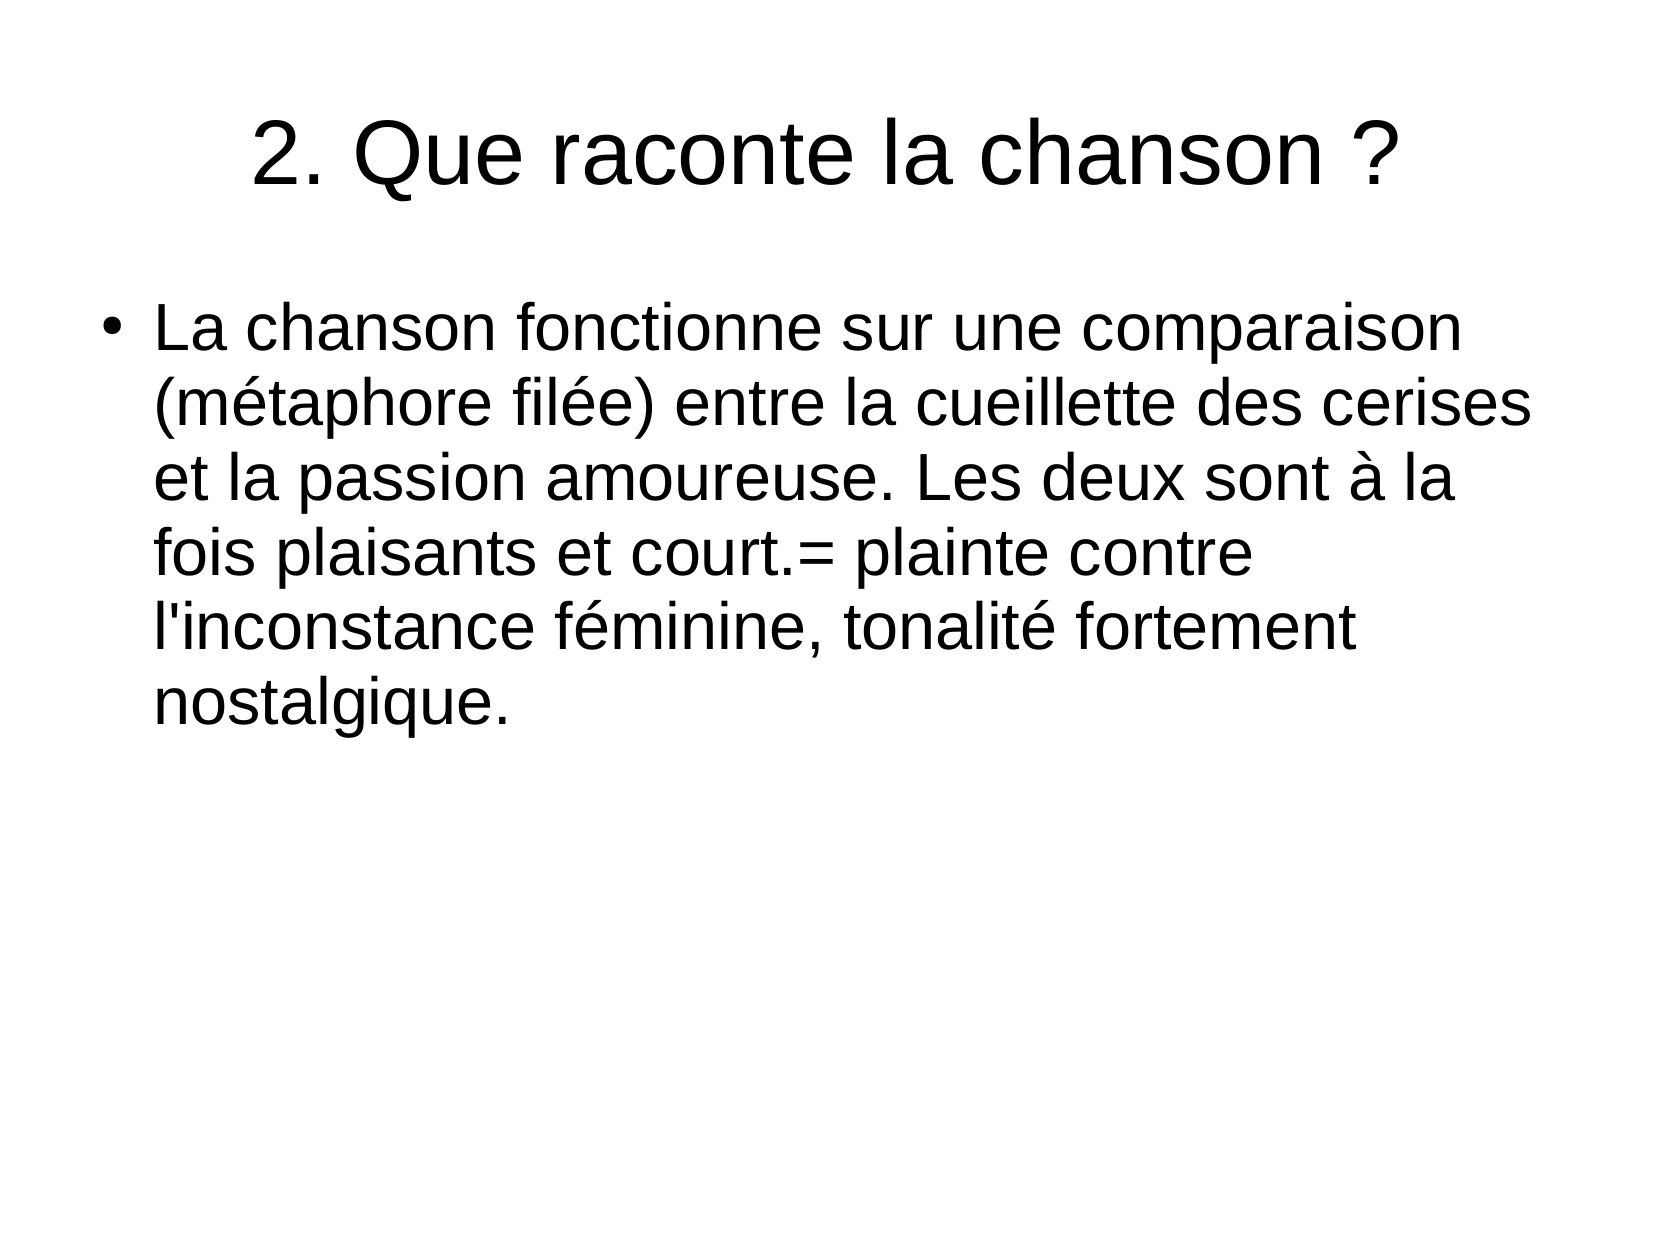

# 2. Que raconte la chanson ?
La chanson fonctionne sur une comparaison (métaphore filée) entre la cueillette des cerises et la passion amoureuse. Les deux sont à la fois plaisants et court.= plainte contre l'inconstance féminine, tonalité fortement nostalgique.